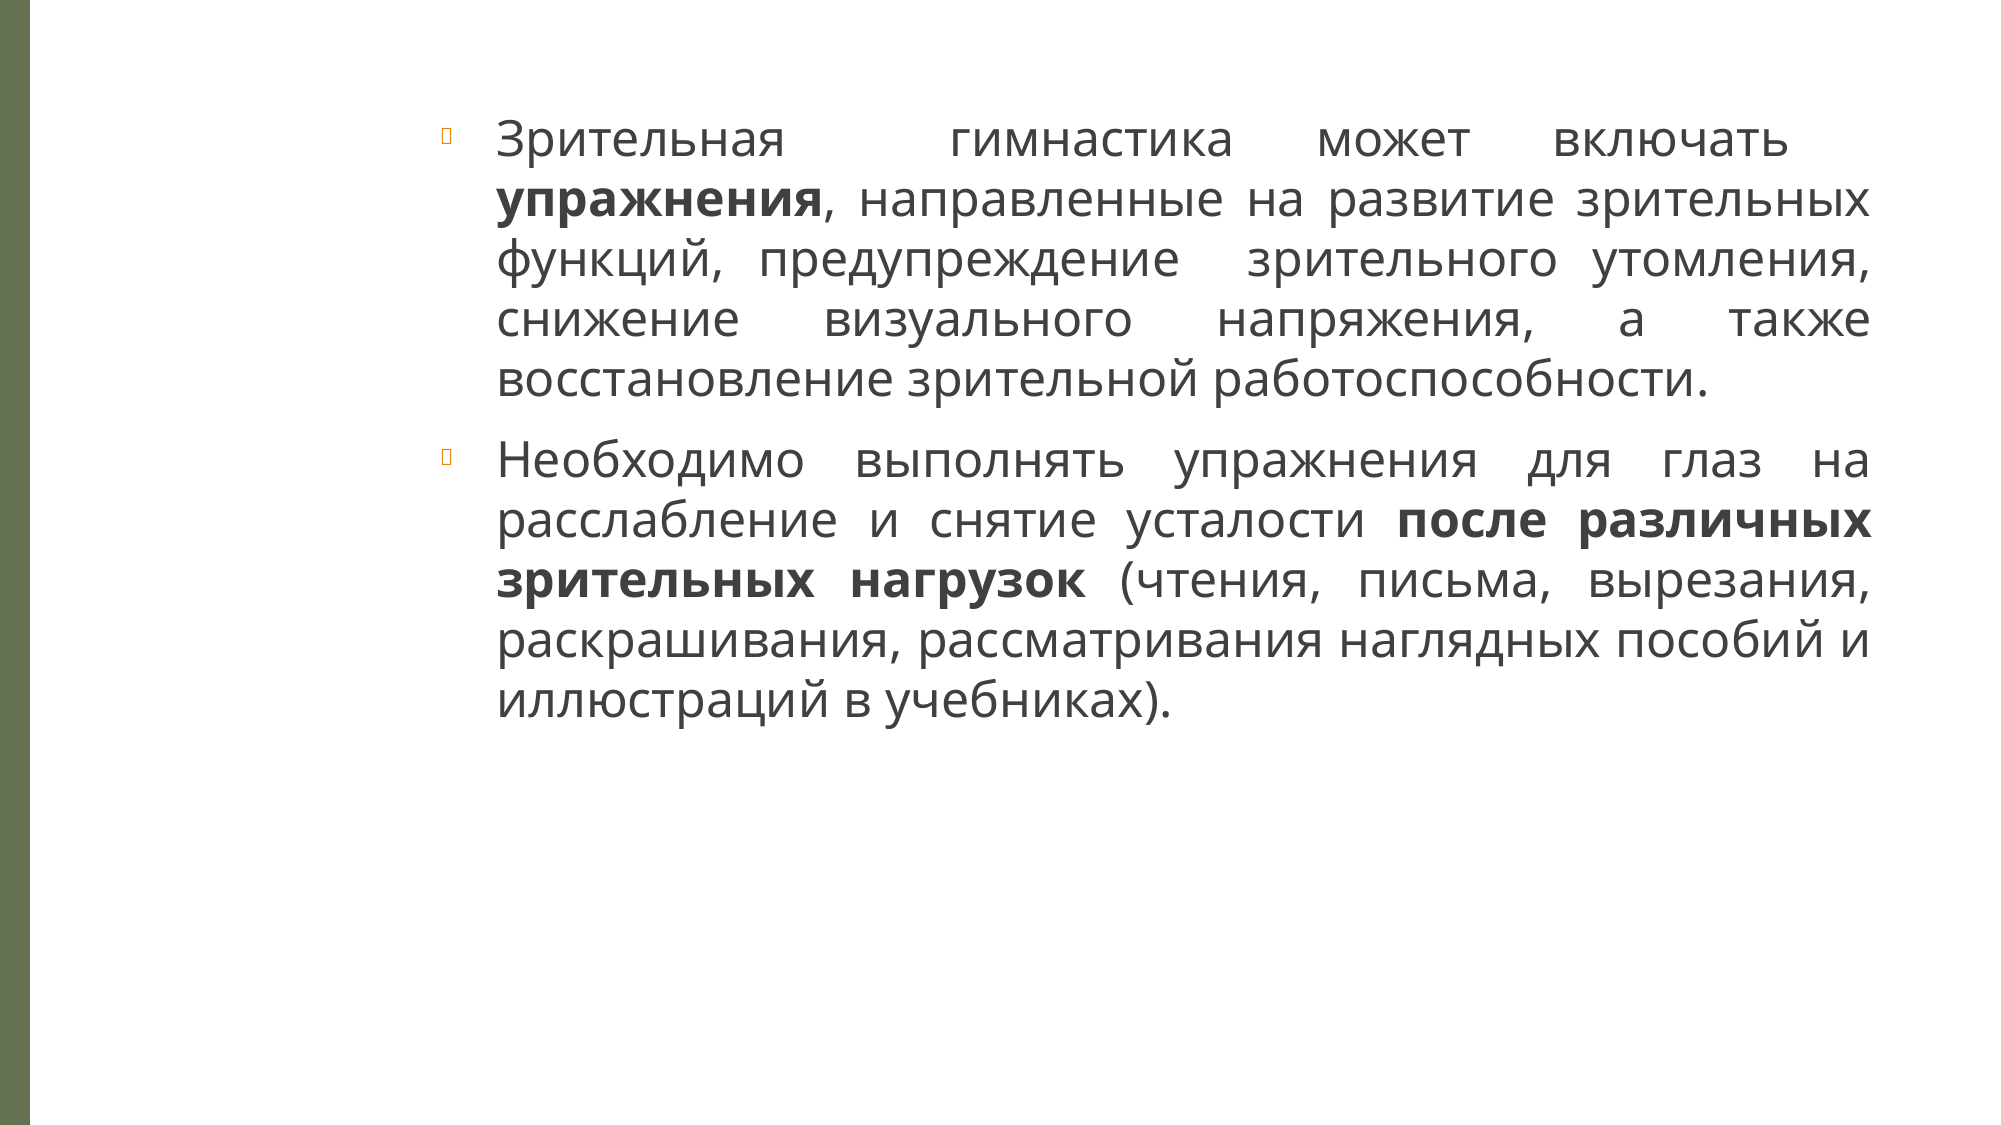

# Зрительная гимнастика может включать упражнения, направленные на развитие зрительных функций, предупреждение зрительного утомления, снижение визуального напряжения, а также восстановление зрительной работоспособности.
Необходимо выполнять упражнения для глаз на расслабление и снятие усталости после различных зрительных нагрузок (чтения, письма, вырезания, раскрашивания, рассматривания наглядных пособий и иллюстраций в учебниках).